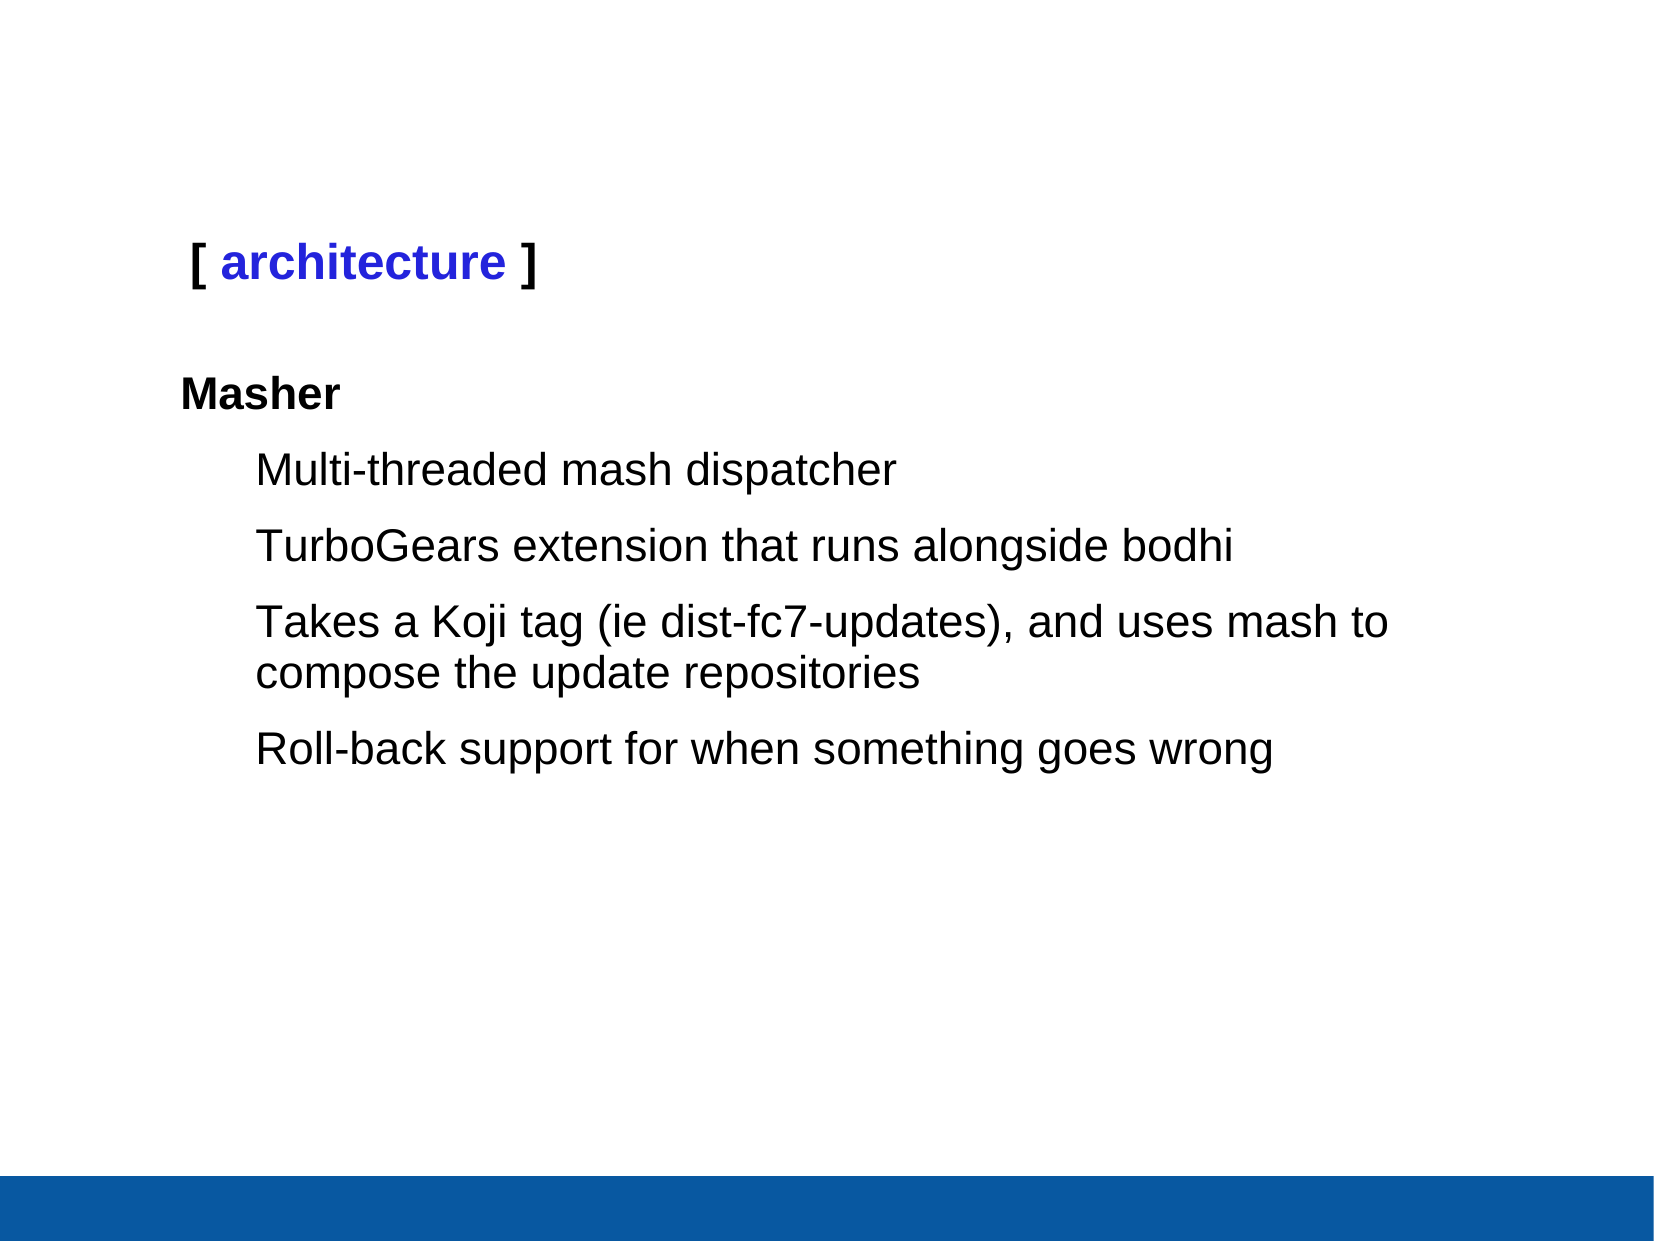

[ architecture ]
Masher
Multi-threaded mash dispatcher
TurboGears extension that runs alongside bodhi
Takes a Koji tag (ie dist-fc7-updates), and uses mash to compose the update repositories
Roll-back support for when something goes wrong